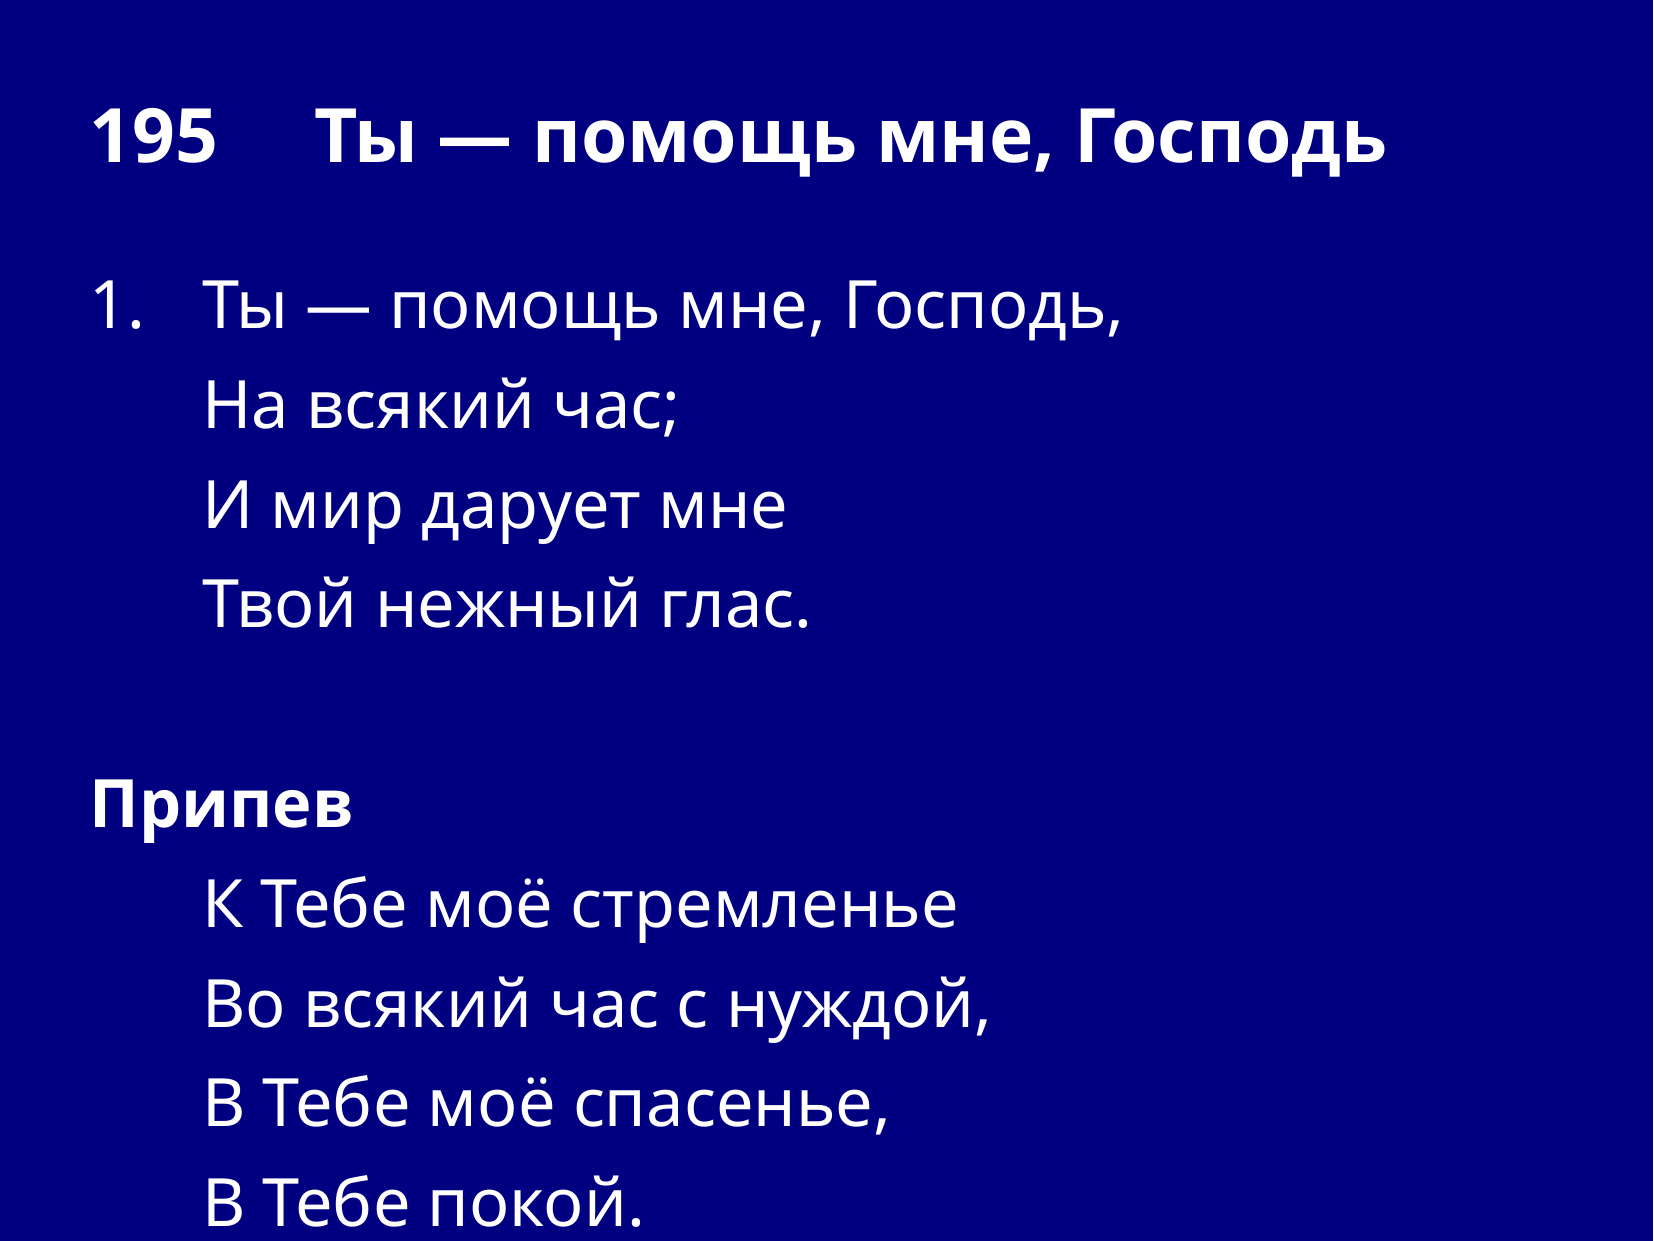

195	Ты — помощь мне, Господь
1.	Ты — помощь мне, Господь,
	На всякий час;
	И мир дарует мне
	Твой нежный глас.
Припев
	К Тебе моё стремленье
	Во всякий час с нуждой,
	В Тебе моё спасенье,
	В Тебе покой.